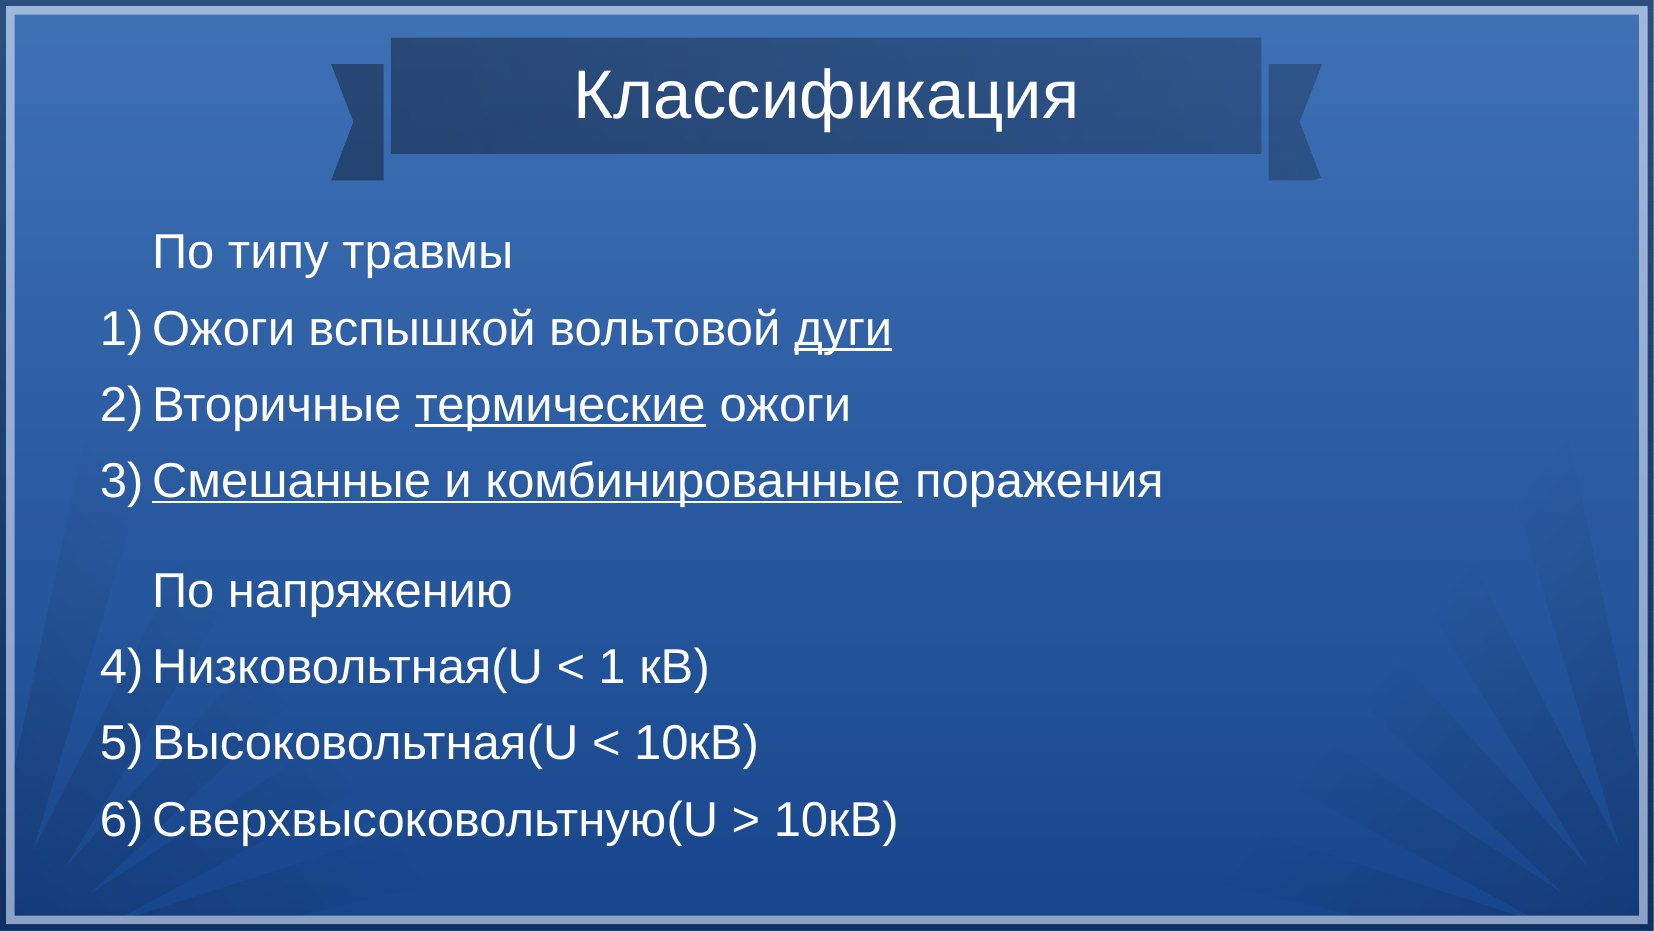

# Классификация
По типу травмы
Ожоги вспышкой вольтовой дуги
Вторичные термические ожоги
Смешанные и комбинированные поражения
По напряжению
Низковольтная(U < 1 кВ)
Высоковольтная(U < 10кВ)
Сверхвысоковольтную(U > 10кВ)